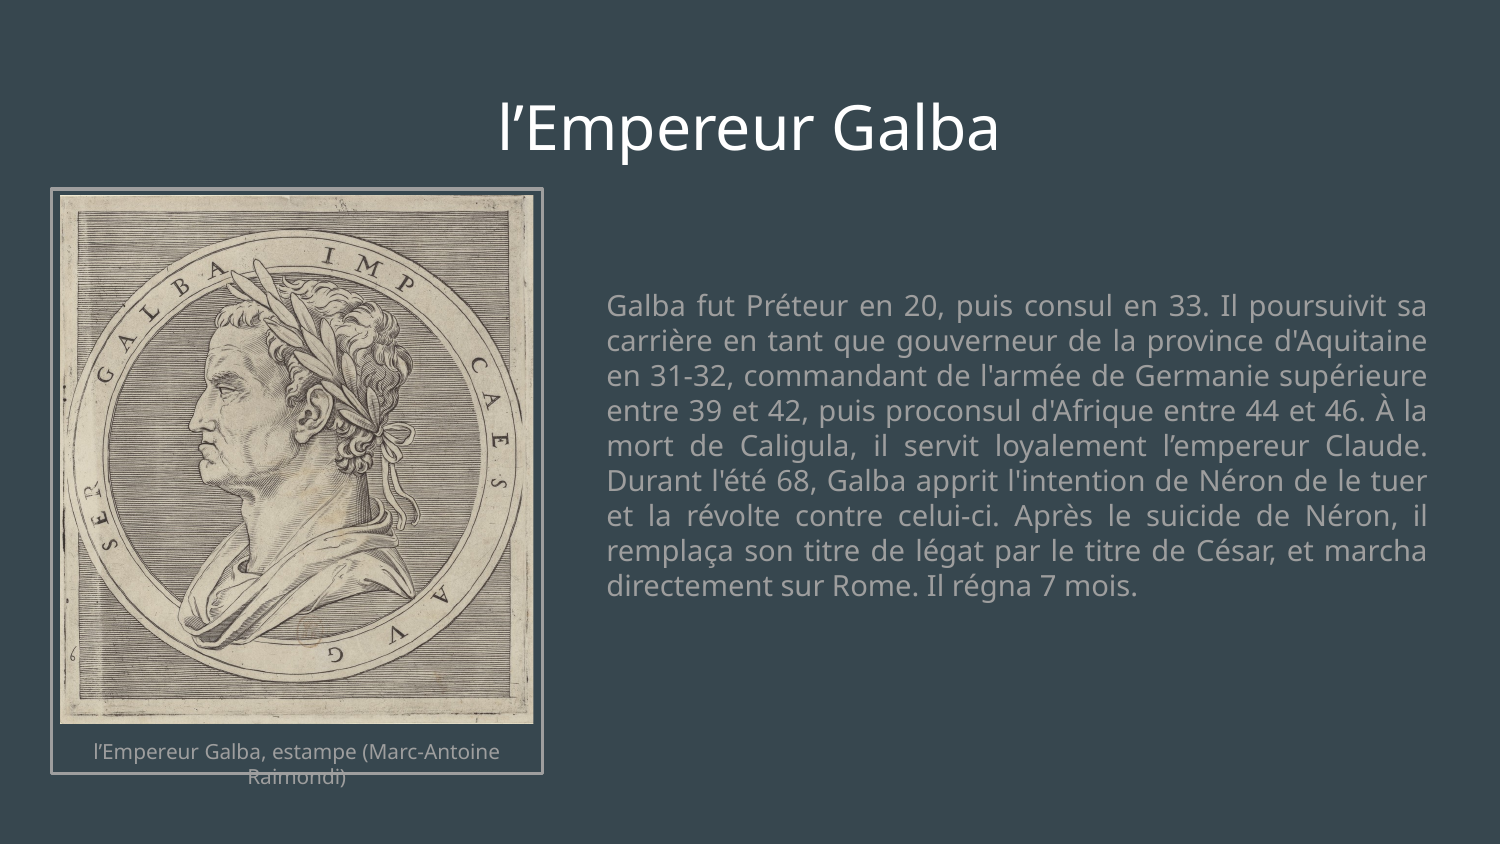

# l’Empereur Galba
Galba fut Préteur en 20, puis consul en 33. Il poursuivit sa carrière en tant que gouverneur de la province d'Aquitaine en 31-32, commandant de l'armée de Germanie supérieure entre 39 et 42, puis proconsul d'Afrique entre 44 et 46. À la mort de Caligula, il servit loyalement l’empereur Claude. Durant l'été 68, Galba apprit l'intention de Néron de le tuer et la révolte contre celui-ci. Après le suicide de Néron, il remplaça son titre de légat par le titre de César, et marcha directement sur Rome. Il régna 7 mois.
l’Empereur Galba, estampe (Marc-Antoine Raimondi)